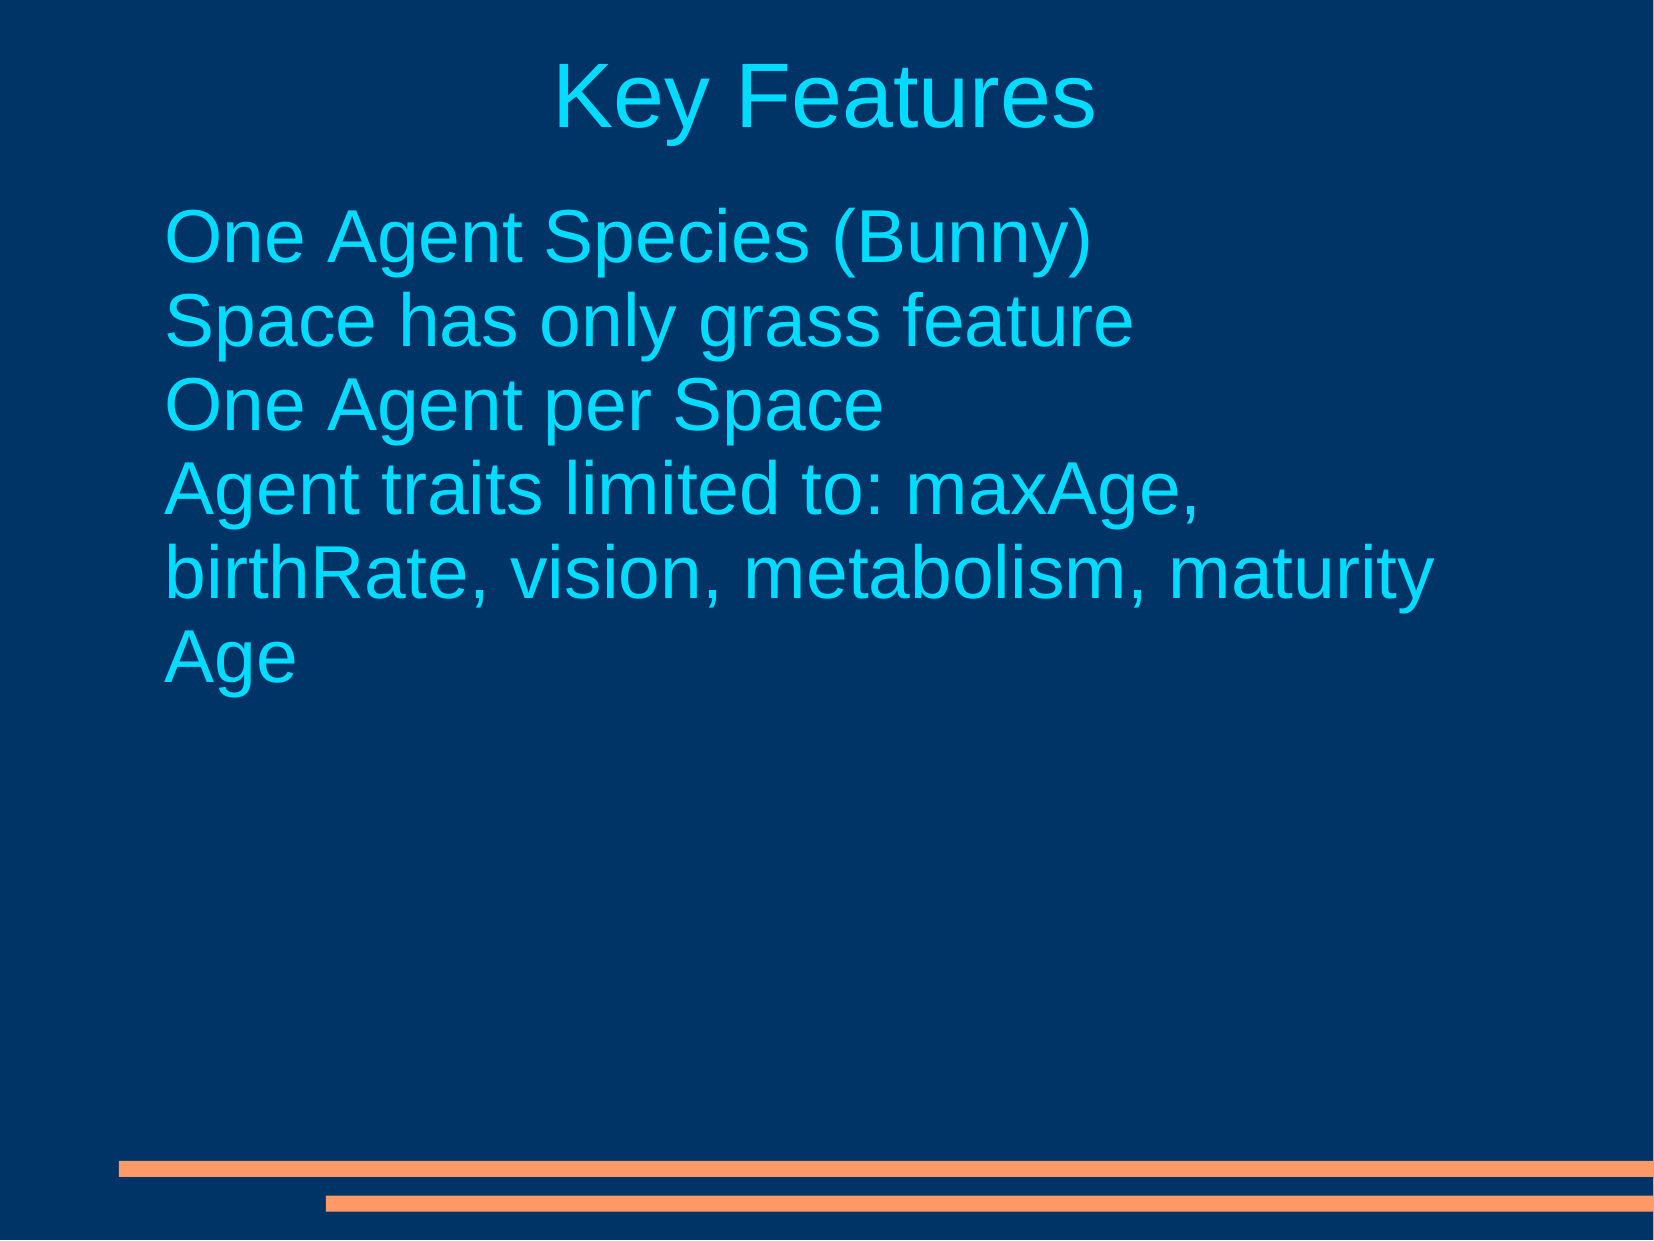

Key Features
One Agent Species (Bunny)
Space has only grass feature
One Agent per Space
Agent traits limited to: maxAge, birthRate, vision, metabolism, maturity Age